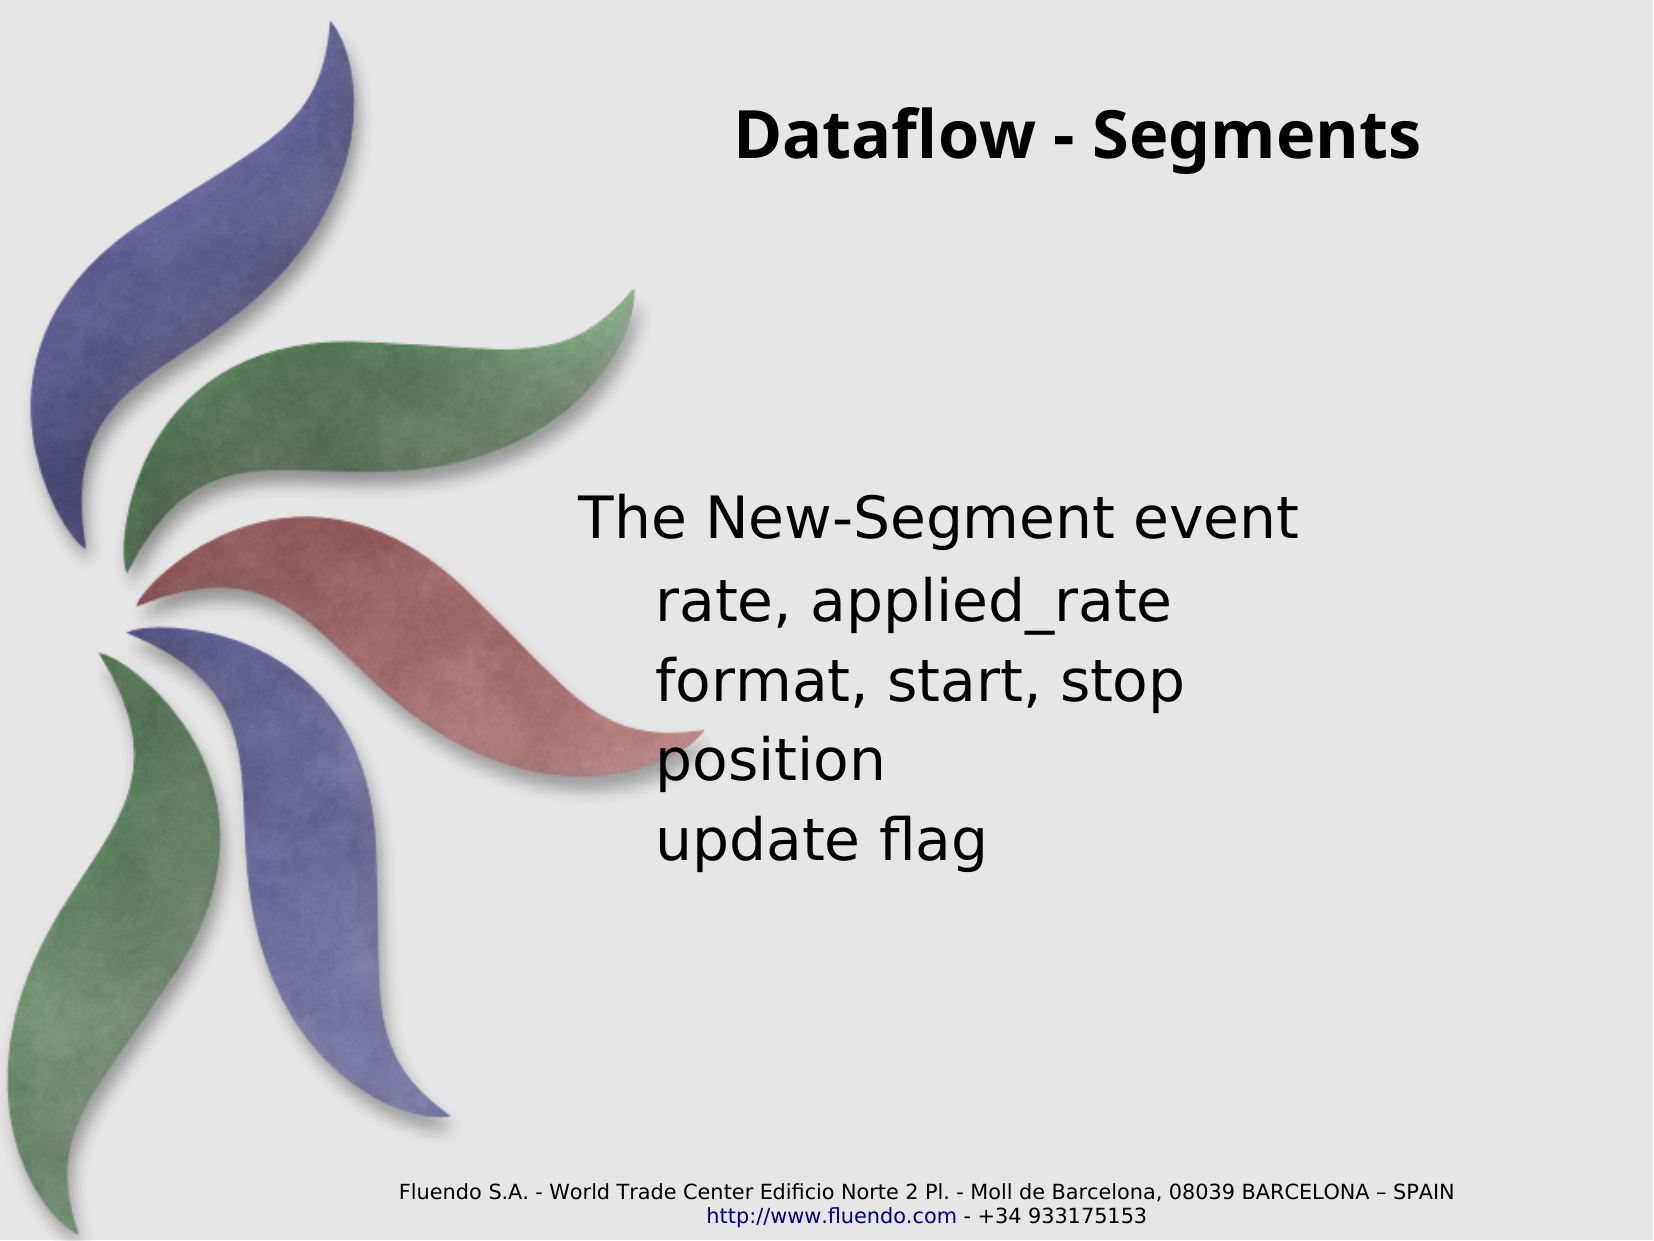

# Dataflow - Segments
The New-Segment event
rate, applied_rate
format, start, stop
position
update flag